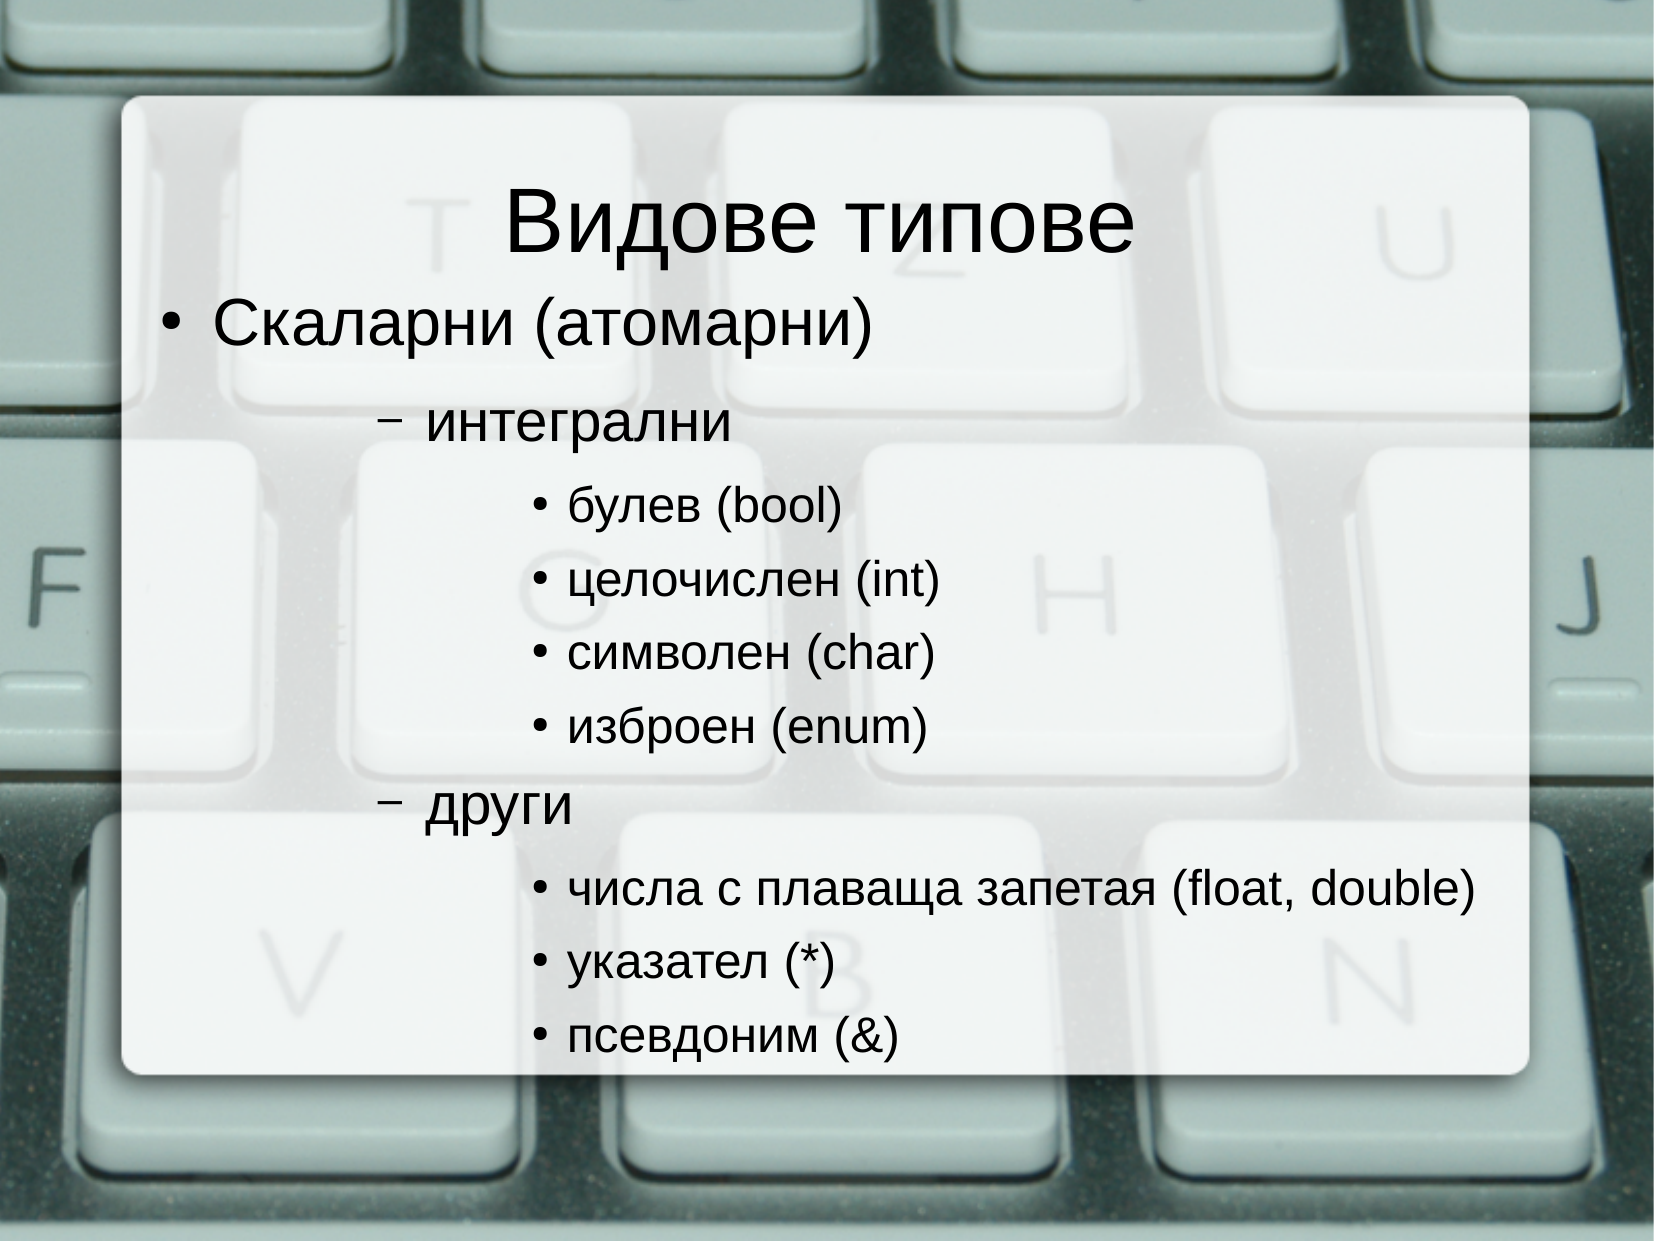

# Видове типове
Скаларни (атомарни)
интегрални
булев (bool)
целочислен (int)
символен (char)
изброен (enum)
други
числа с плаваща запетая (float, double)
указател (*)
псевдоним (&)